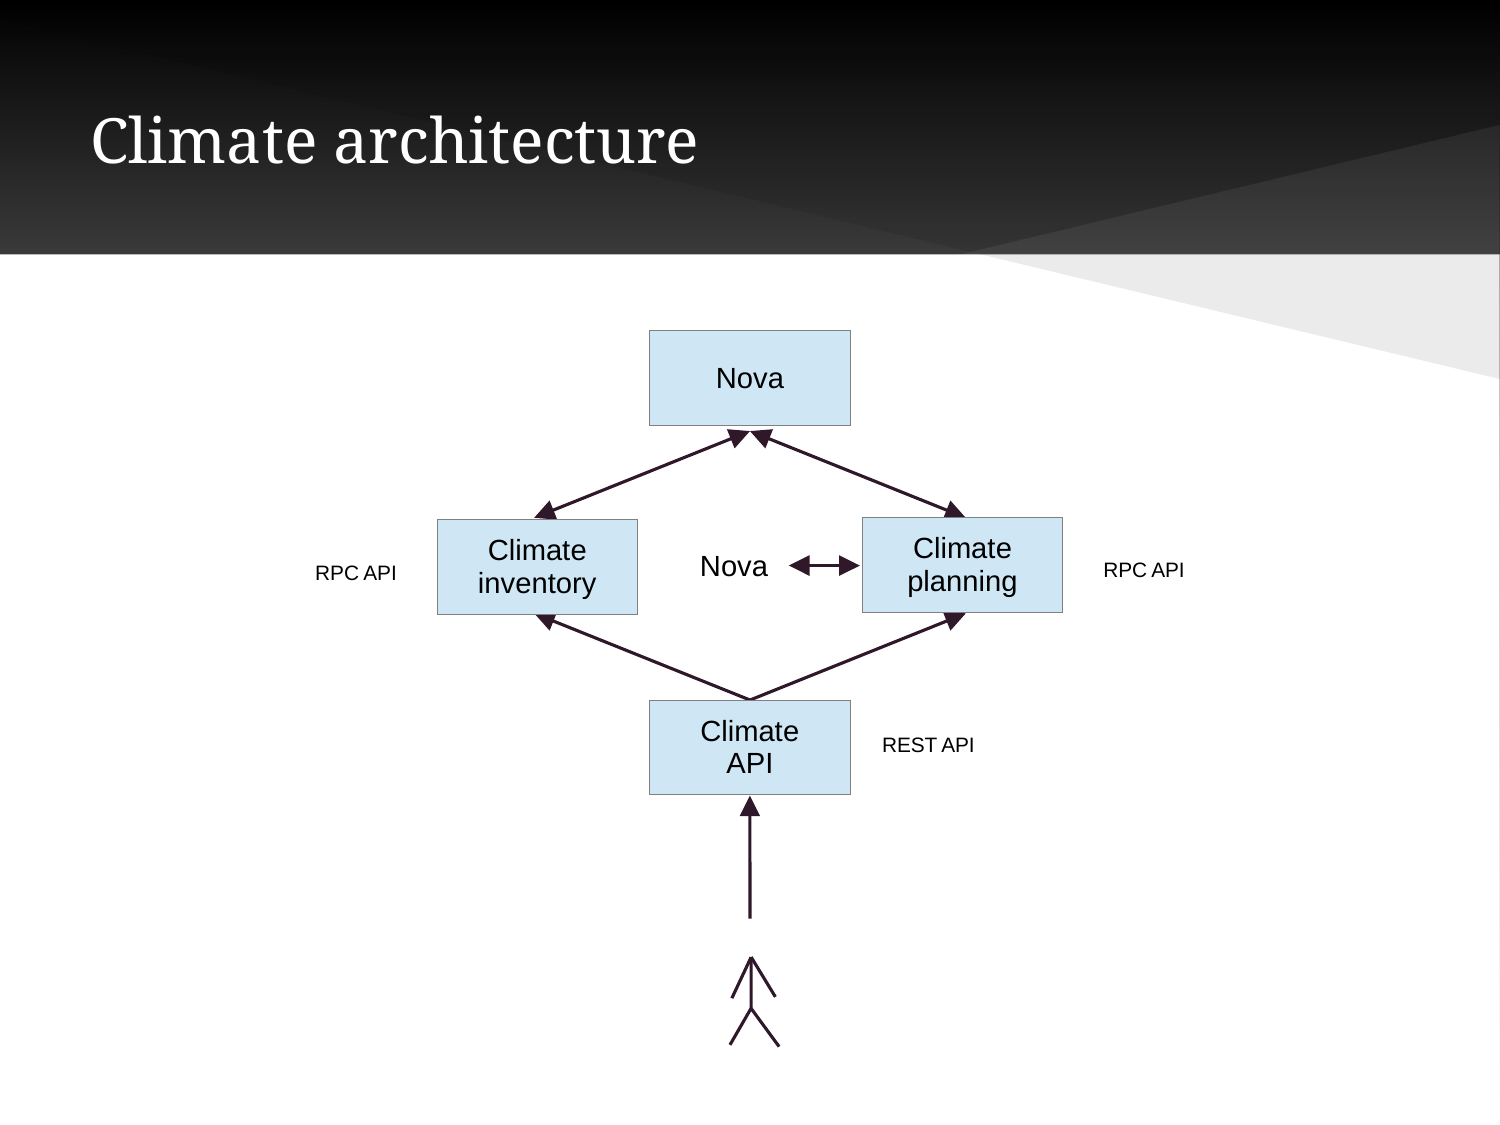

# Climate architecture
Nova
Climate
planning
Climate
inventory
RPC API
Nova
RPC API
Climate
API
REST API